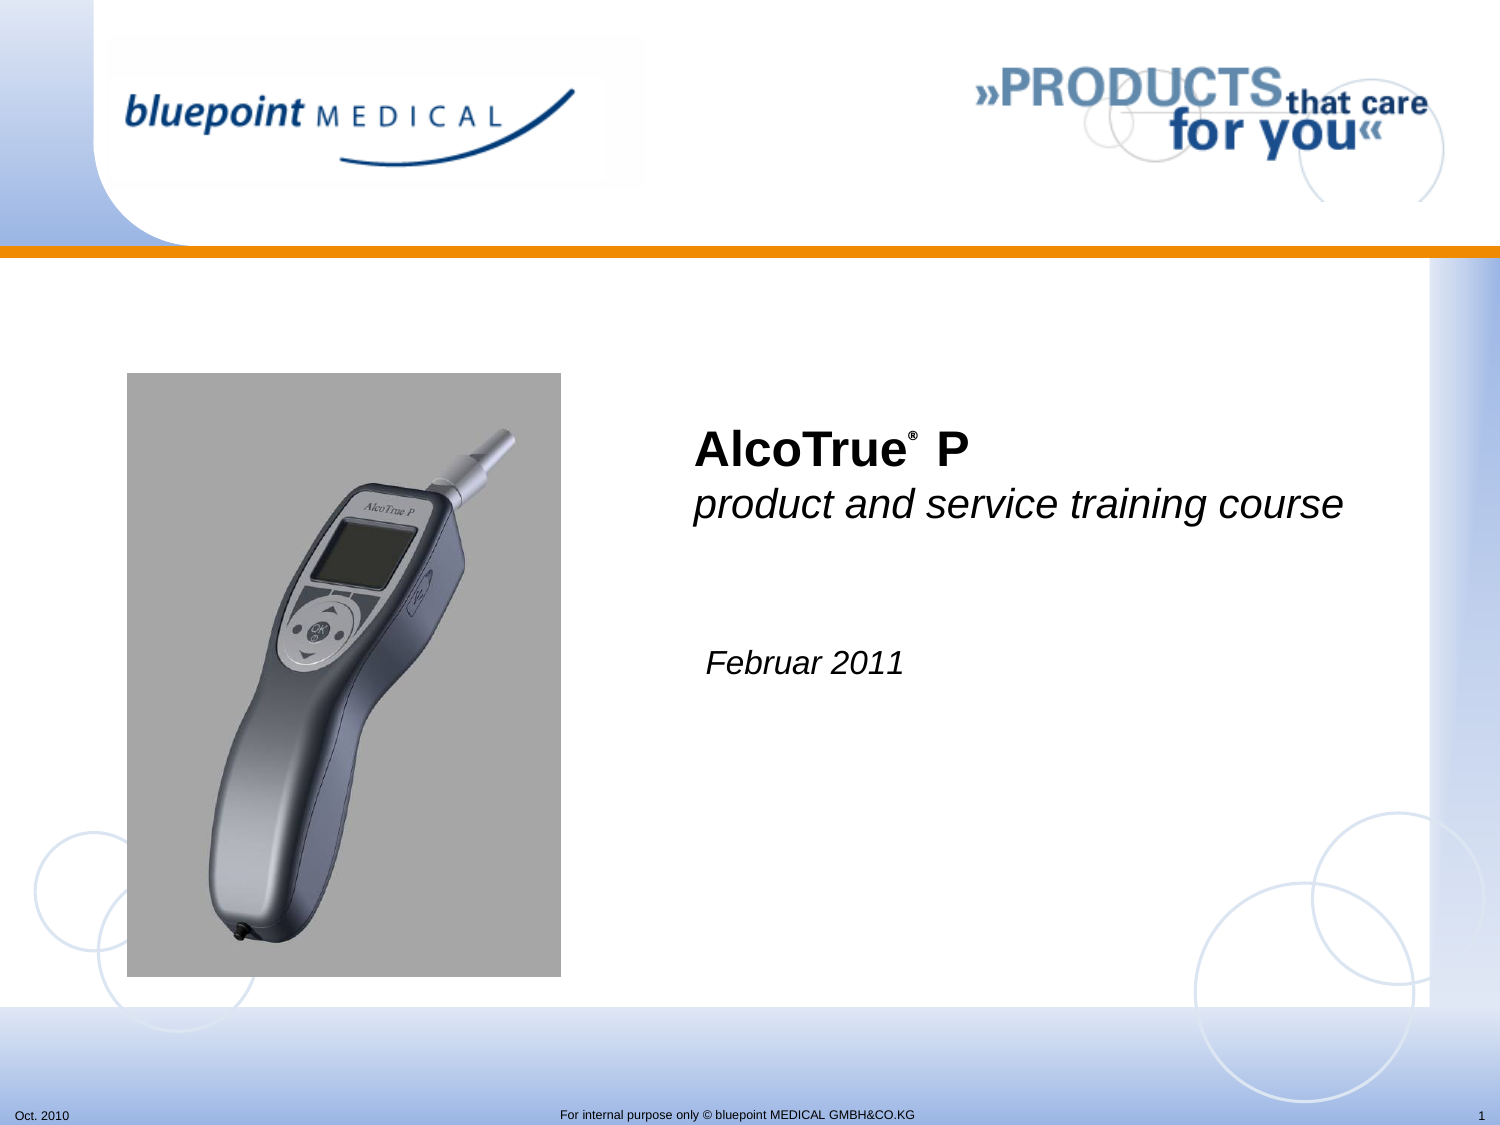

# AlcoTrue® P product and service training course
Februar 2011